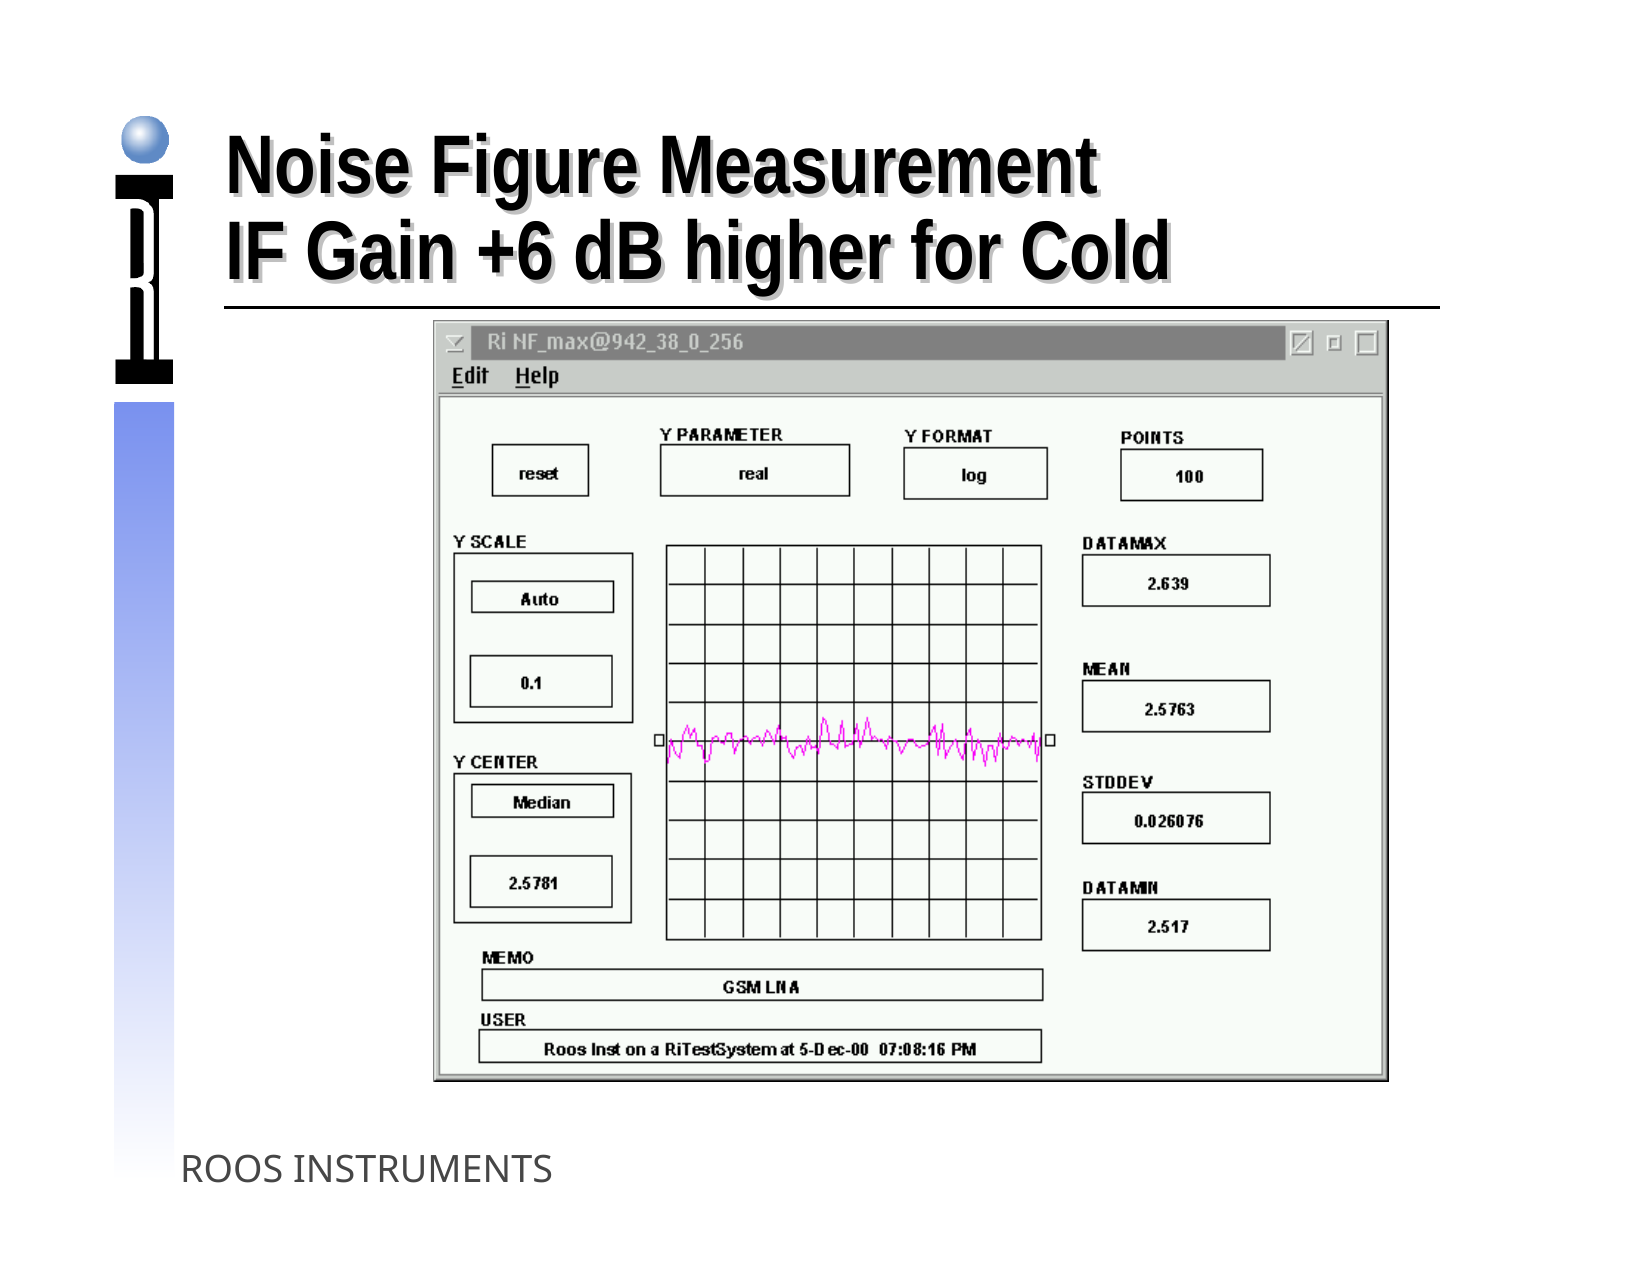

Noise Figure Measurement
IF Gain +6 dB higher for Cold